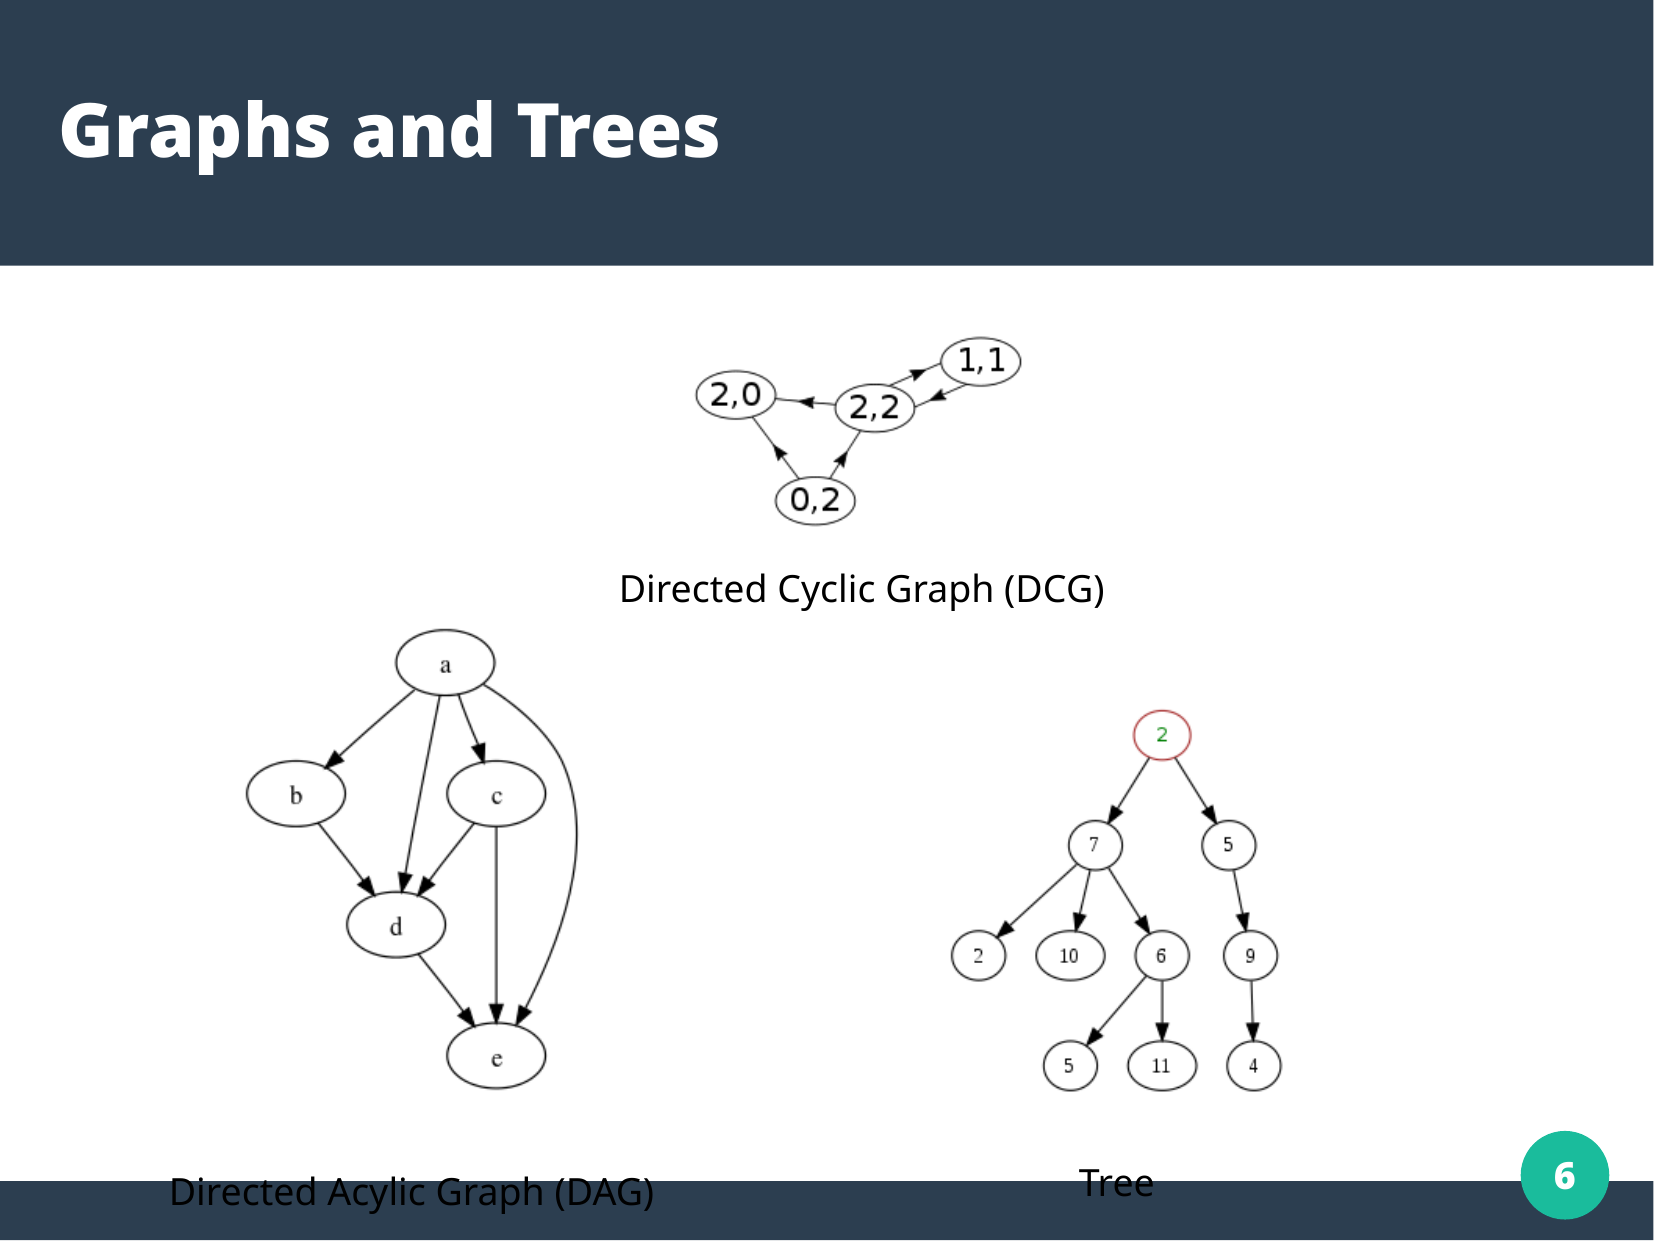

# Graphs and Trees
Directed Cyclic Graph (DCG)
Directed Acylic Graph (DAG)
Tree
6